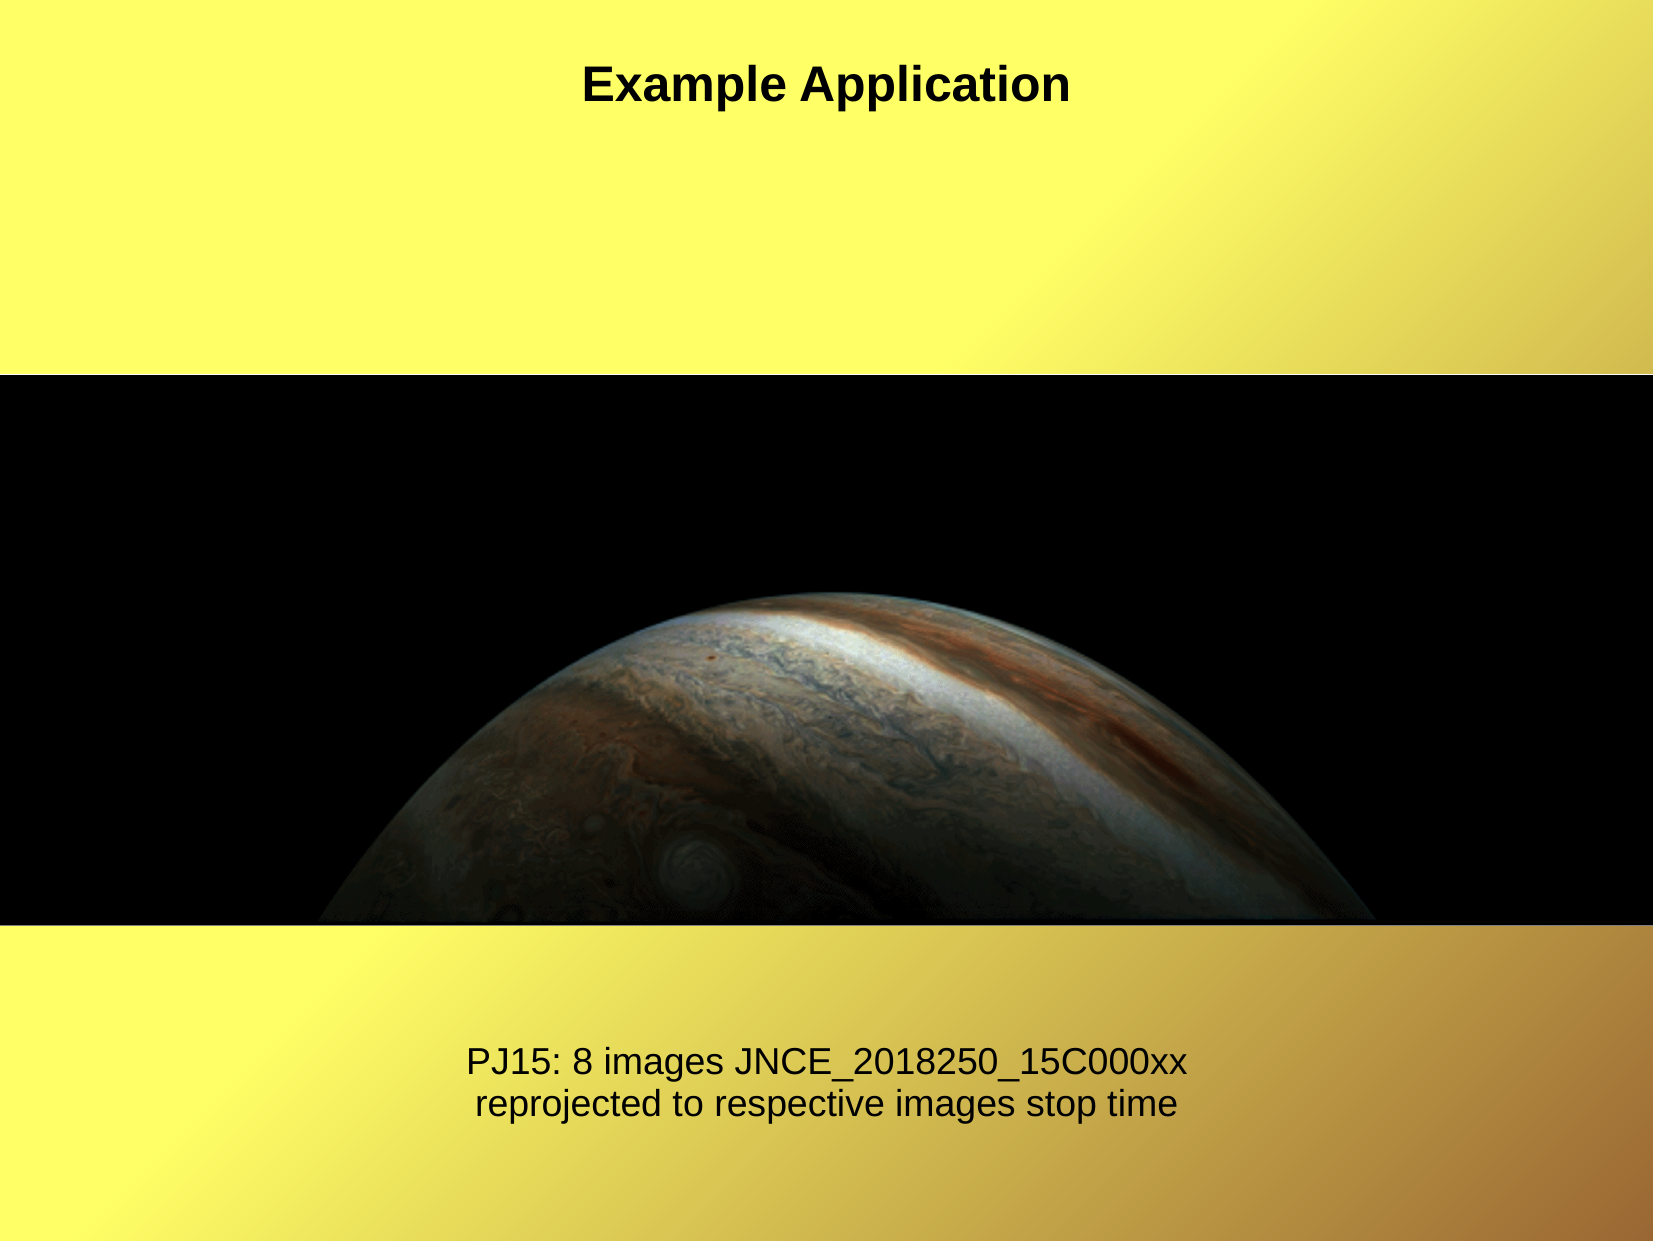

Example Application
PJ15: 8 images JNCE_2018250_15C000xx
reprojected to respective images stop time